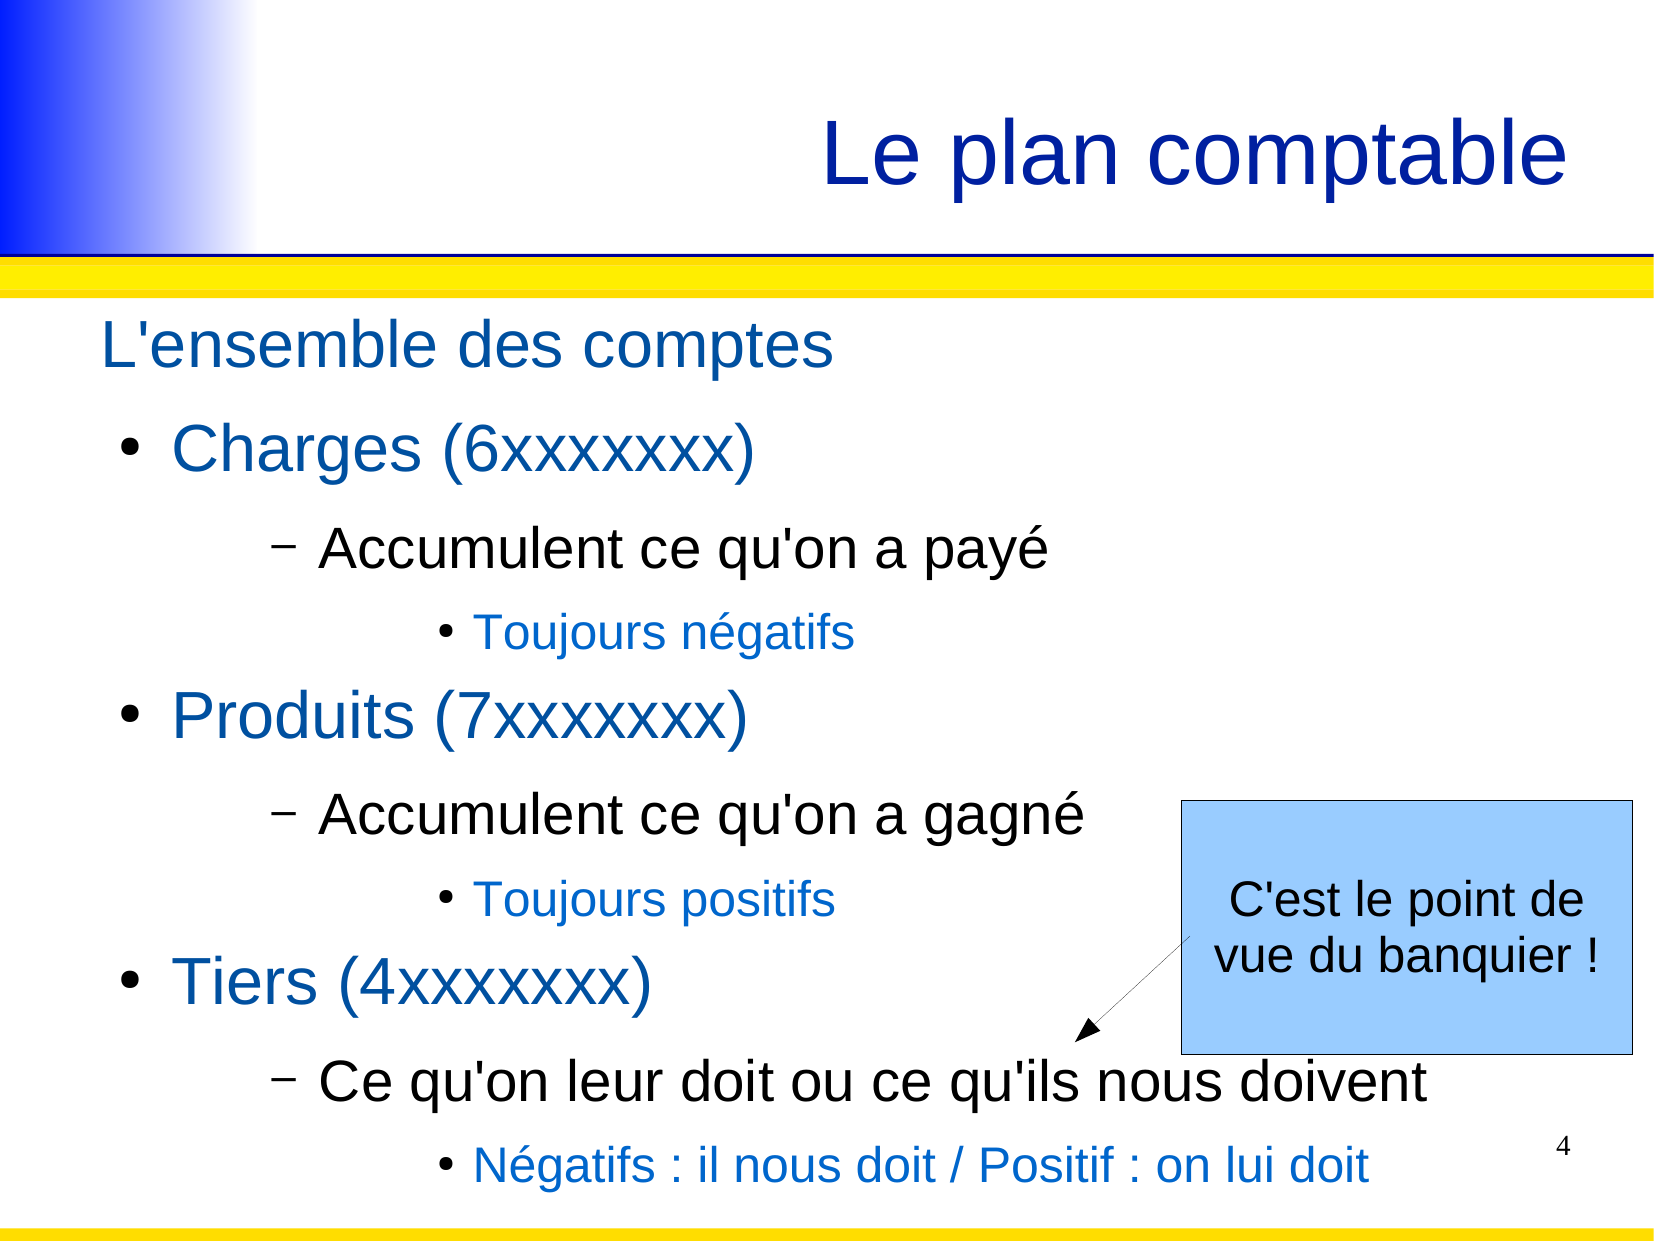

# Le plan comptable
L'ensemble des comptes
Charges (6xxxxxxx)
Accumulent ce qu'on a payé
Toujours négatifs
Produits (7xxxxxxx)
Accumulent ce qu'on a gagné
Toujours positifs
Tiers (4xxxxxxx)
Ce qu'on leur doit ou ce qu'ils nous doivent
Négatifs : il nous doit / Positif : on lui doit
C'est le point de
vue du banquier !
4